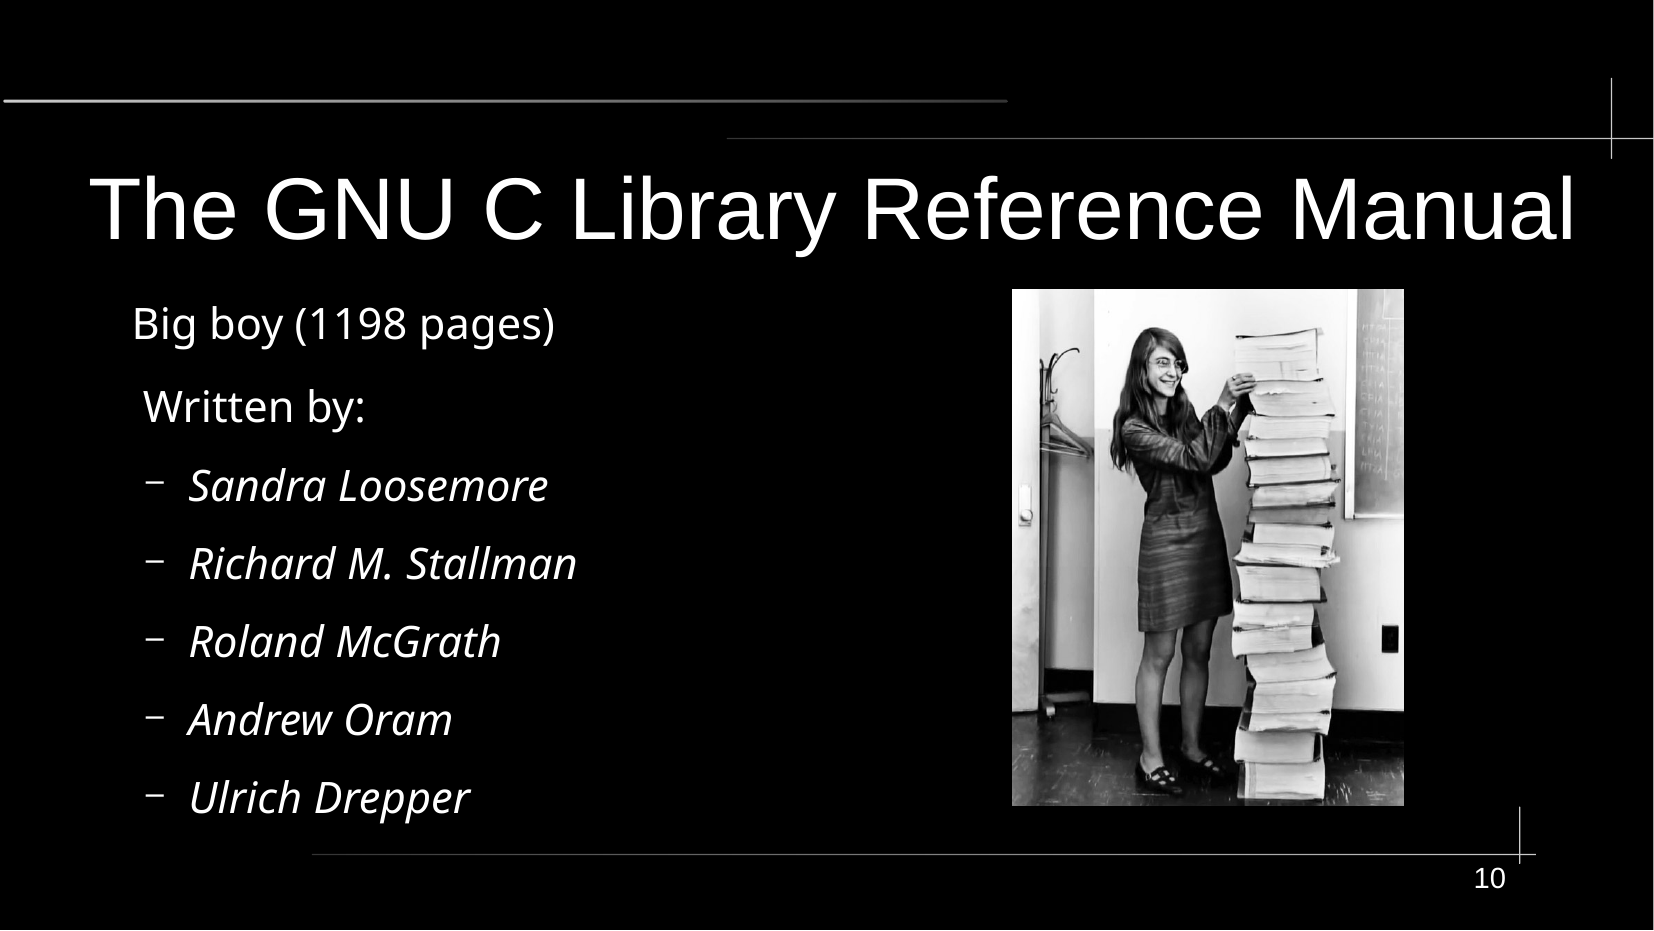

# The GNU C Library Reference Manual
Big boy (1198 pages)
 Written by:
Sandra Loosemore
Richard M. Stallman
Roland McGrath
Andrew Oram
Ulrich Drepper
10